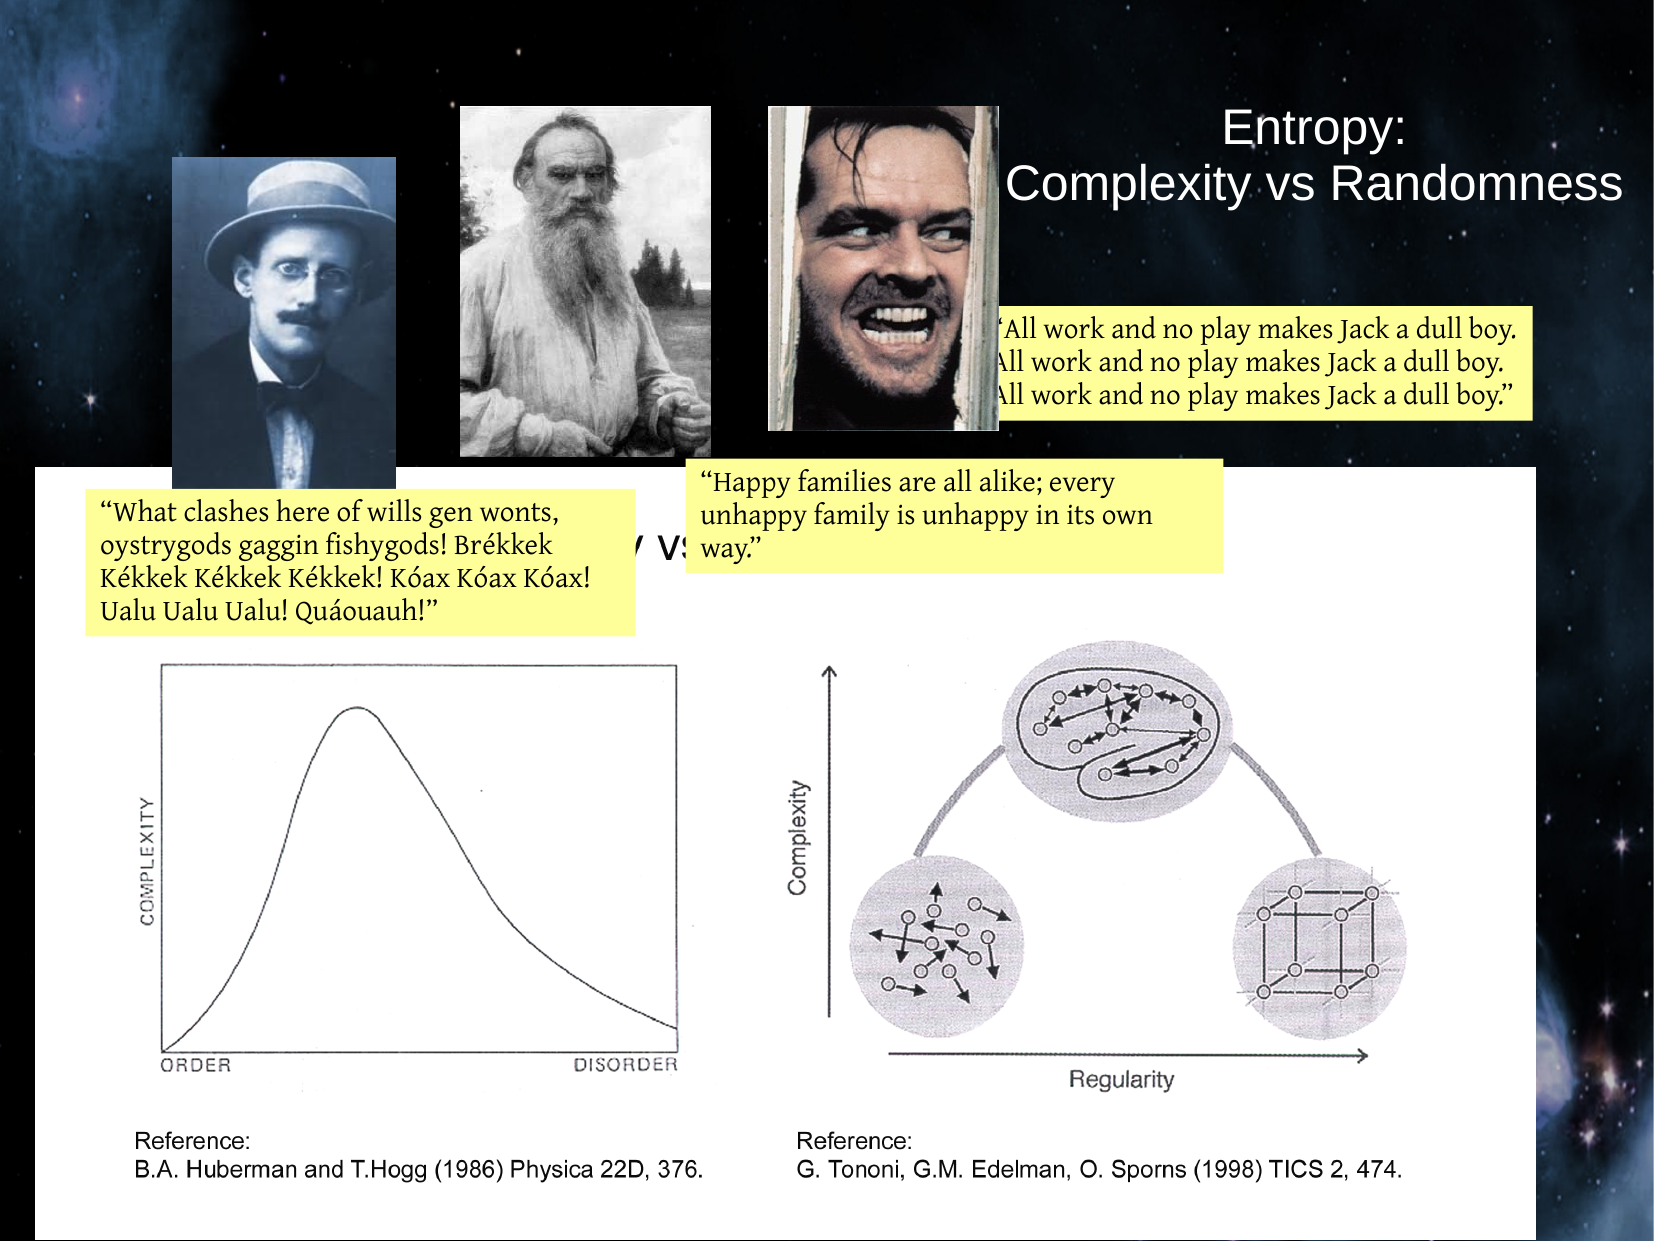

Entropy:
Complexity vs Randomness
“Happy families are all alike; every unhappy family is unhappy in its own way.”
“All work and no play makes Jack a dull boy.
All work and no play makes Jack a dull boy.
All work and no play makes Jack a dull boy.”
“What clashes here of wills gen wonts, oystrygods gaggin fishygods! Brékkek Kékkek Kékkek Kékkek! Kóax Kóax Kóax! Ualu Ualu Ualu! Quáouauh!”